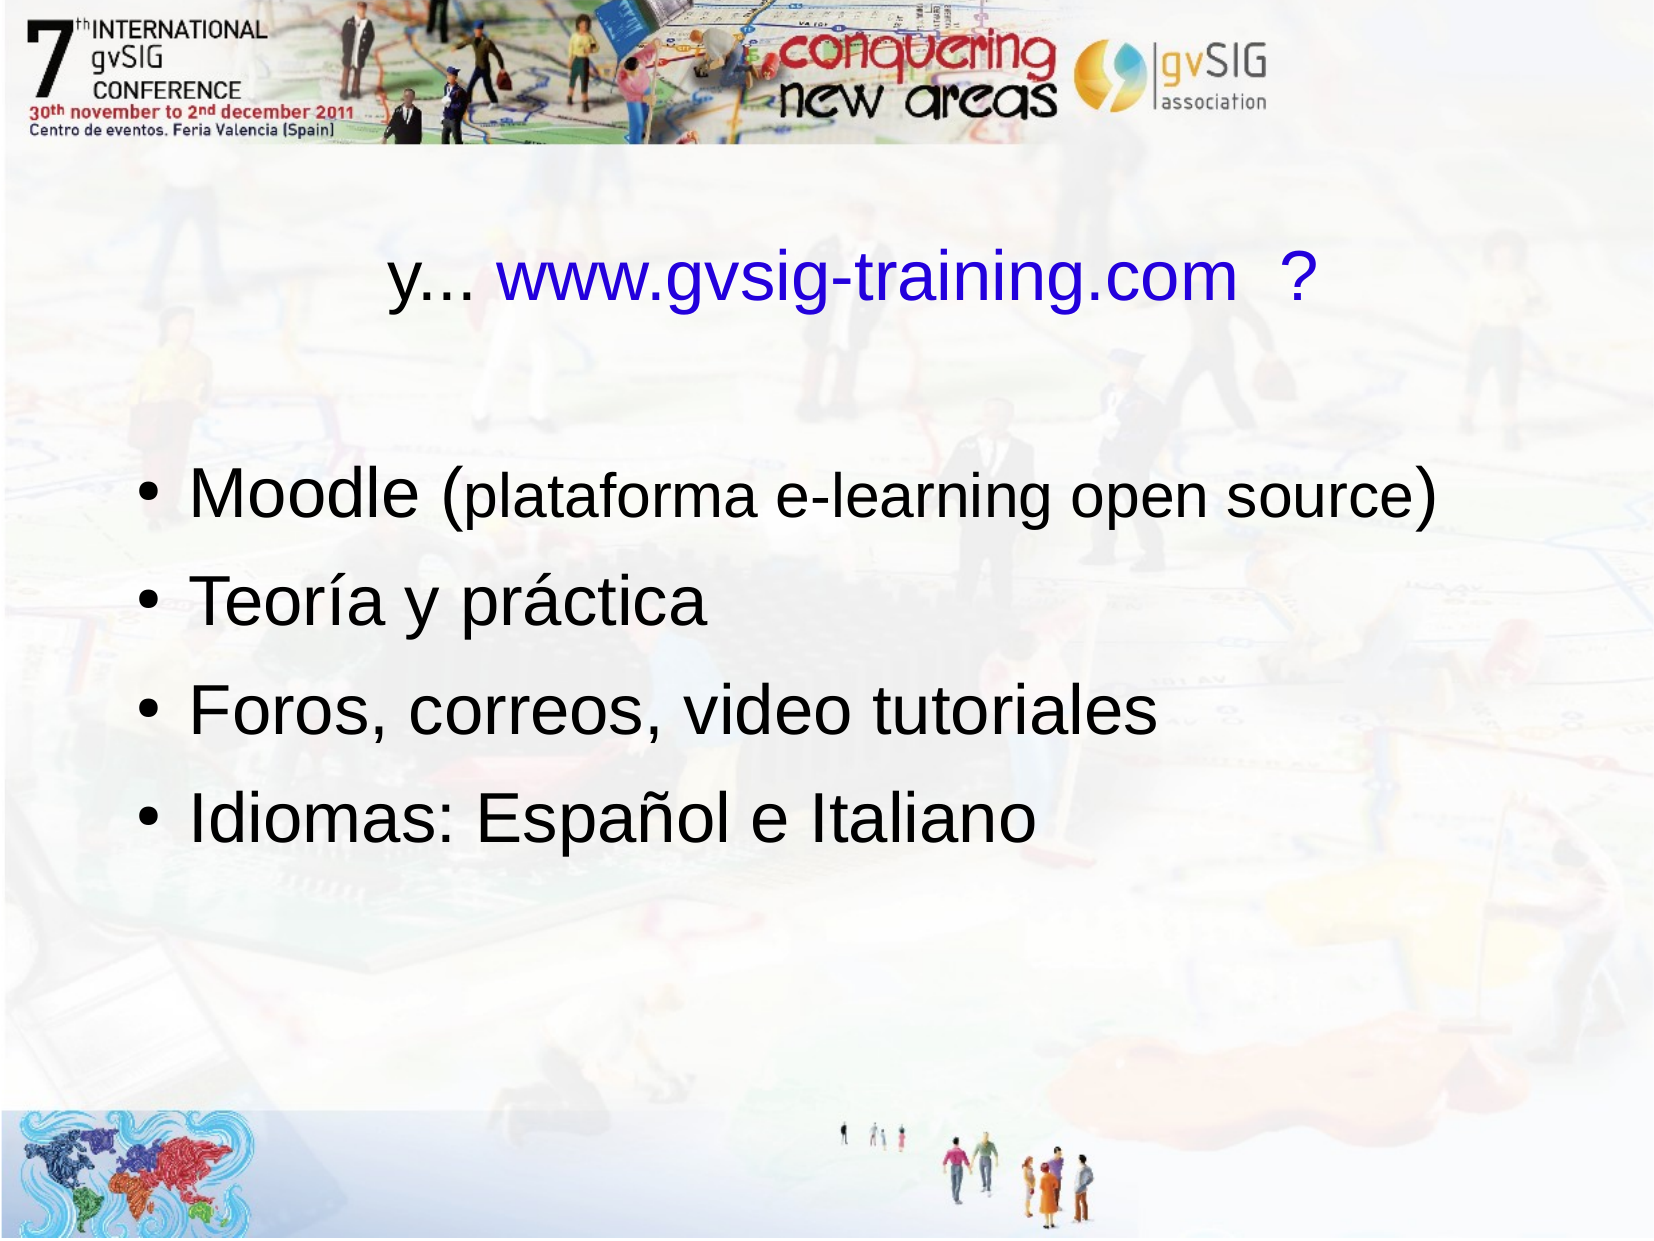

# y... www.gvsig-training.com ?
Moodle (plataforma e-learning open source)
Teoría y práctica
Foros, correos, video tutoriales
Idiomas: Español e Italiano